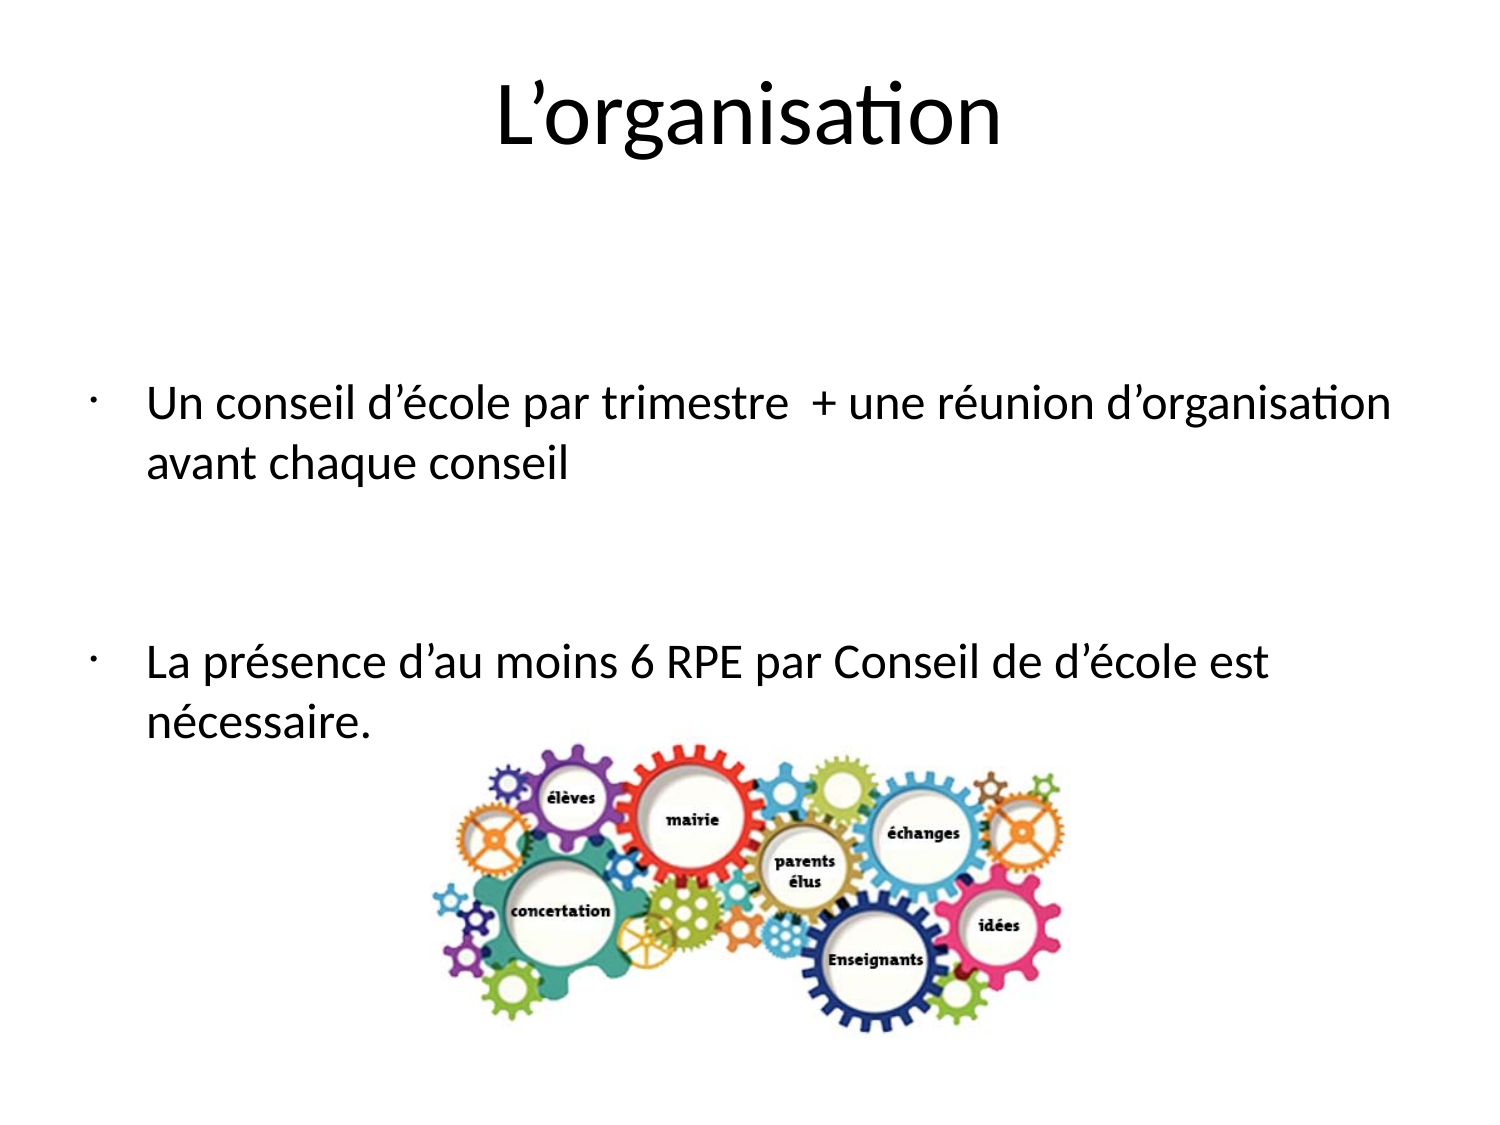

# L’organisation
Un conseil d’école par trimestre + une réunion d’organisation avant chaque conseil
La présence d’au moins 6 RPE par Conseil de d’école est nécessaire.